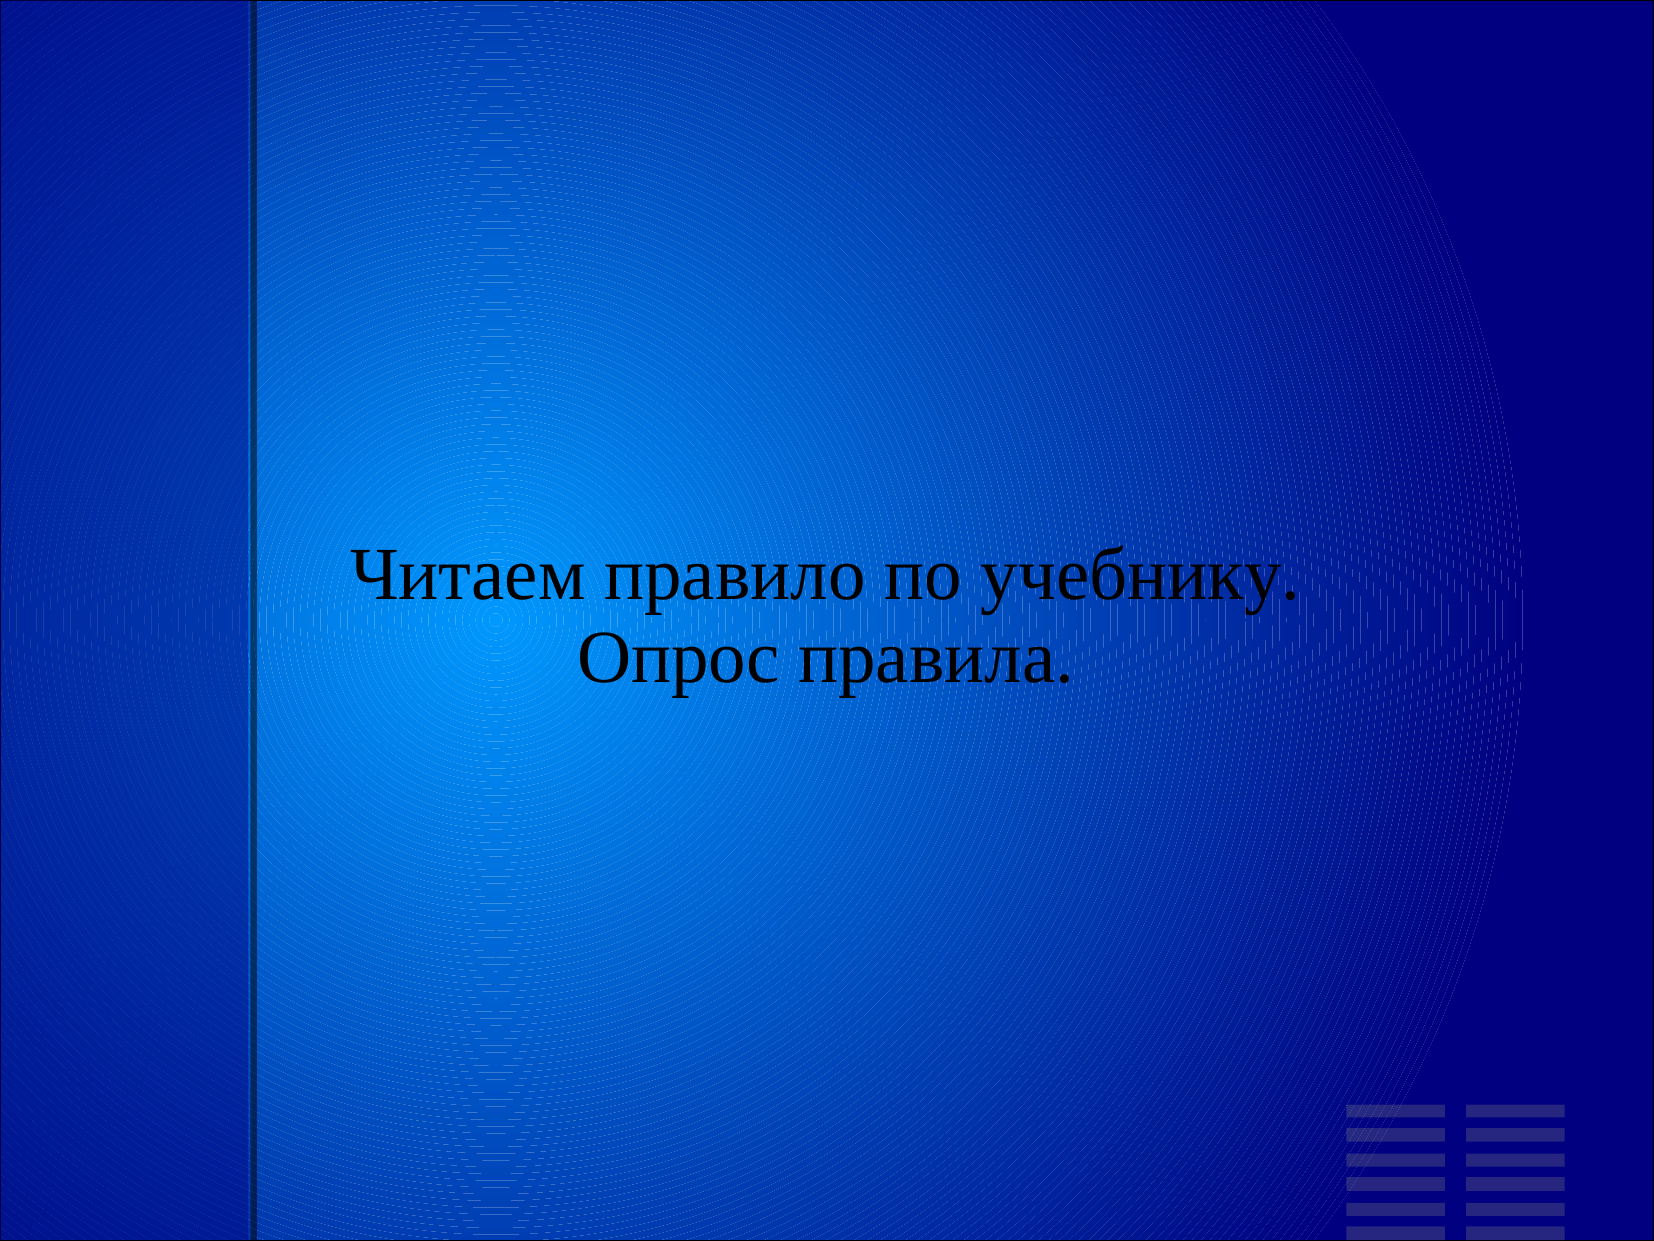

# Читаем правило по учебнику.
Опрос правила.